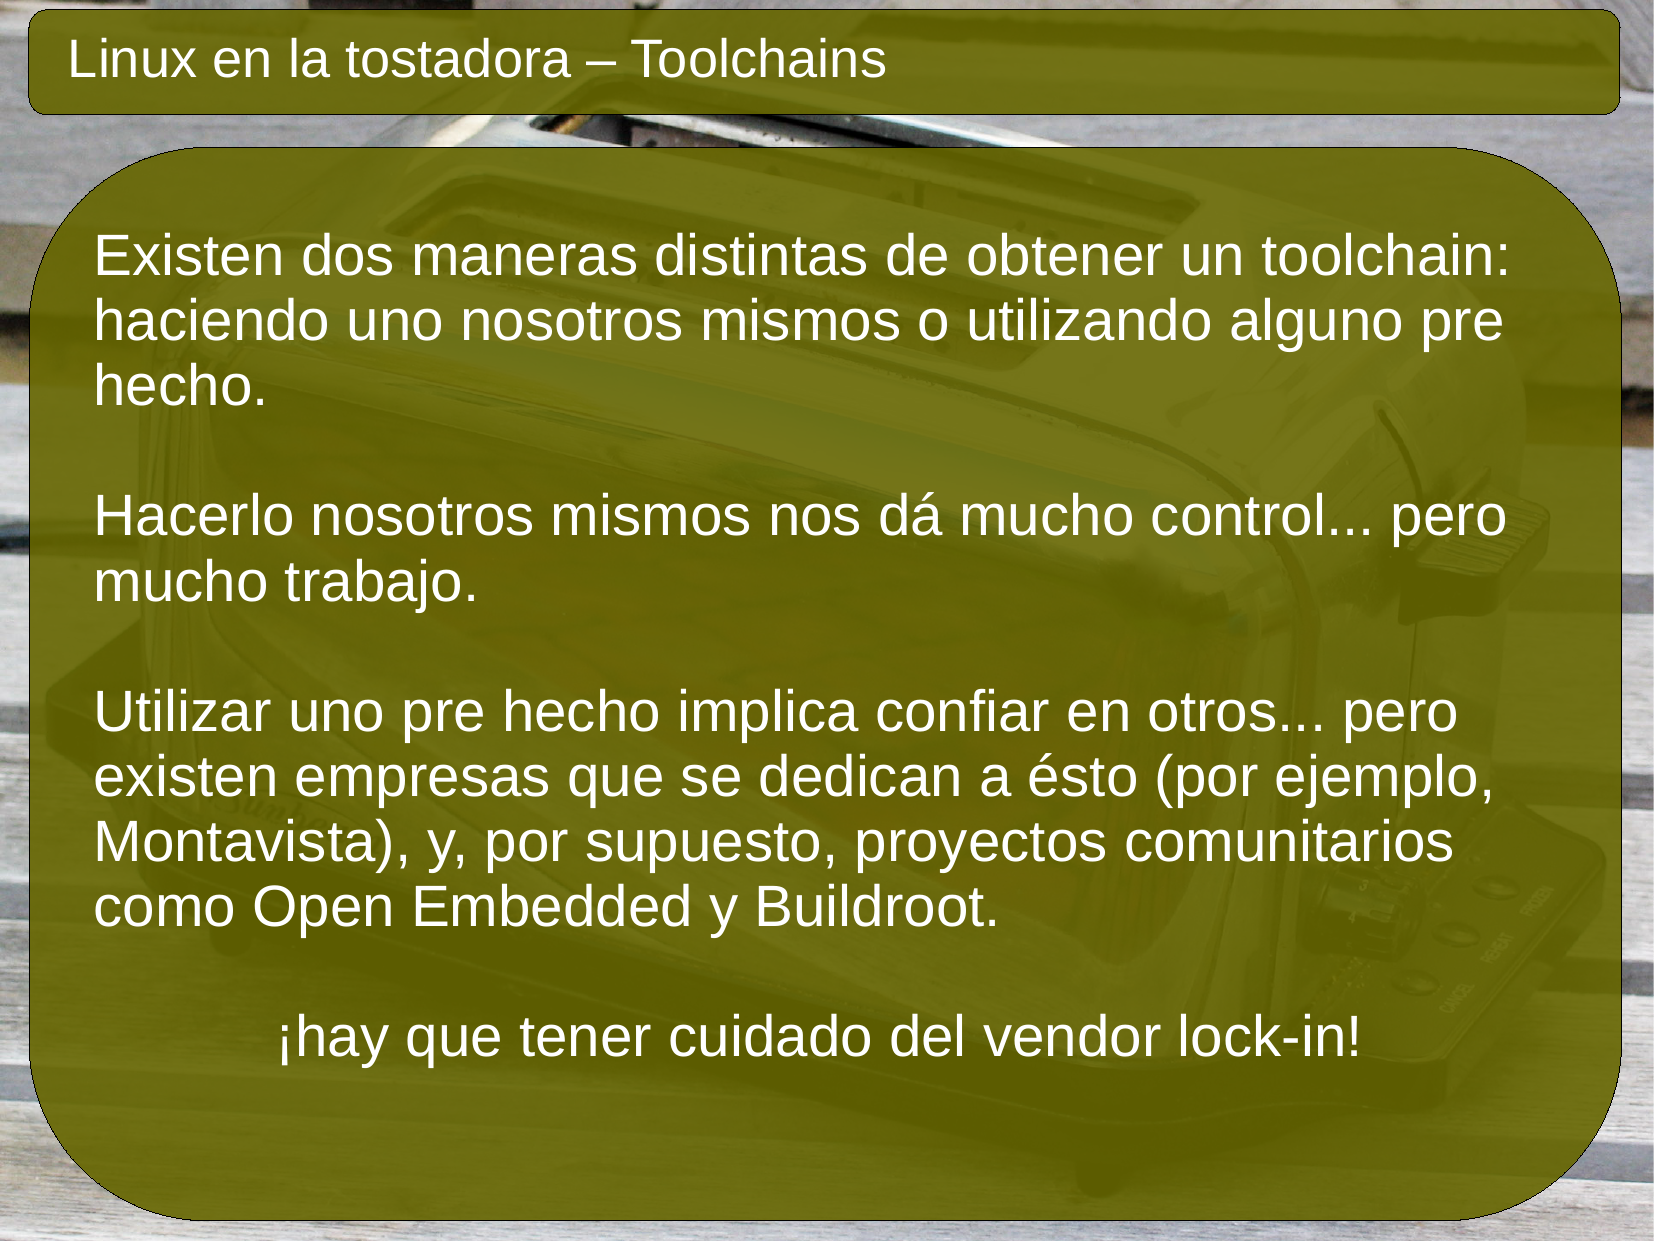

Linux en la tostadora – Toolchains
Existen dos maneras distintas de obtener un toolchain: haciendo uno nosotros mismos o utilizando alguno pre hecho.
Hacerlo nosotros mismos nos dá mucho control... pero mucho trabajo.
Utilizar uno pre hecho implica confiar en otros... pero existen empresas que se dedican a ésto (por ejemplo, Montavista), y, por supuesto, proyectos comunitarios como Open Embedded y Buildroot.
¡hay que tener cuidado del vendor lock-in!
Normalmente un dispositivo de lamacenamiento se suele particionar con espacios reservados para:
 El bootloader
 El kernel
 El rootfs
 Alguna mas por conveniencia inherente al dispositivo
Pero ¿cómo pasamos éstos datos a la memoria?
 El bootloader se suele programar por primera vez a través de JTAG
 El kernel y el rootfs se pueden transmitir por JTAG (¡muy lento!), por conexión serial (mas rápido... pero puede tardar 45' para 25 MB...) o por conexión ethernet... si el bootloader lo soporta.